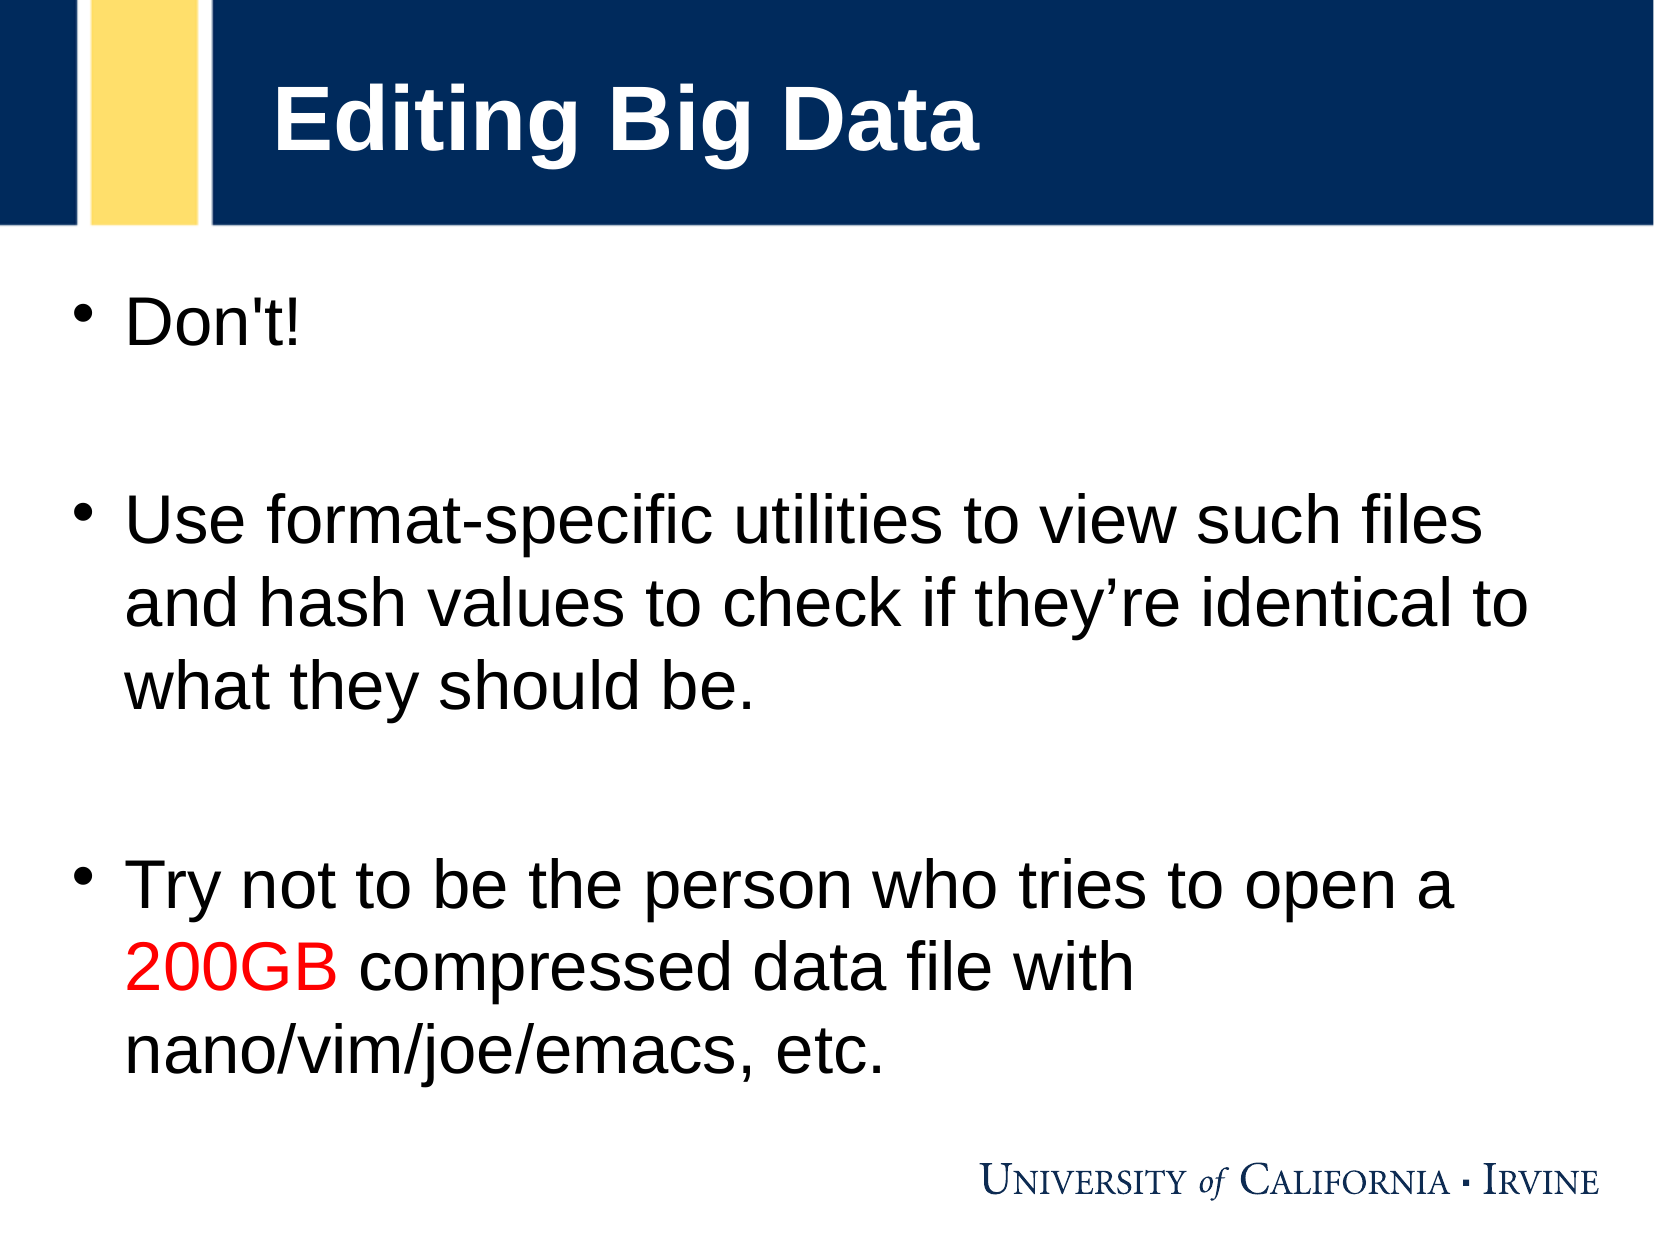

# Editing Big Data
Don't!
Use format-specific utilities to view such files and hash values to check if they’re identical to what they should be.
Try not to be the person who tries to open a 200GB compressed data file with nano/vim/joe/emacs, etc.